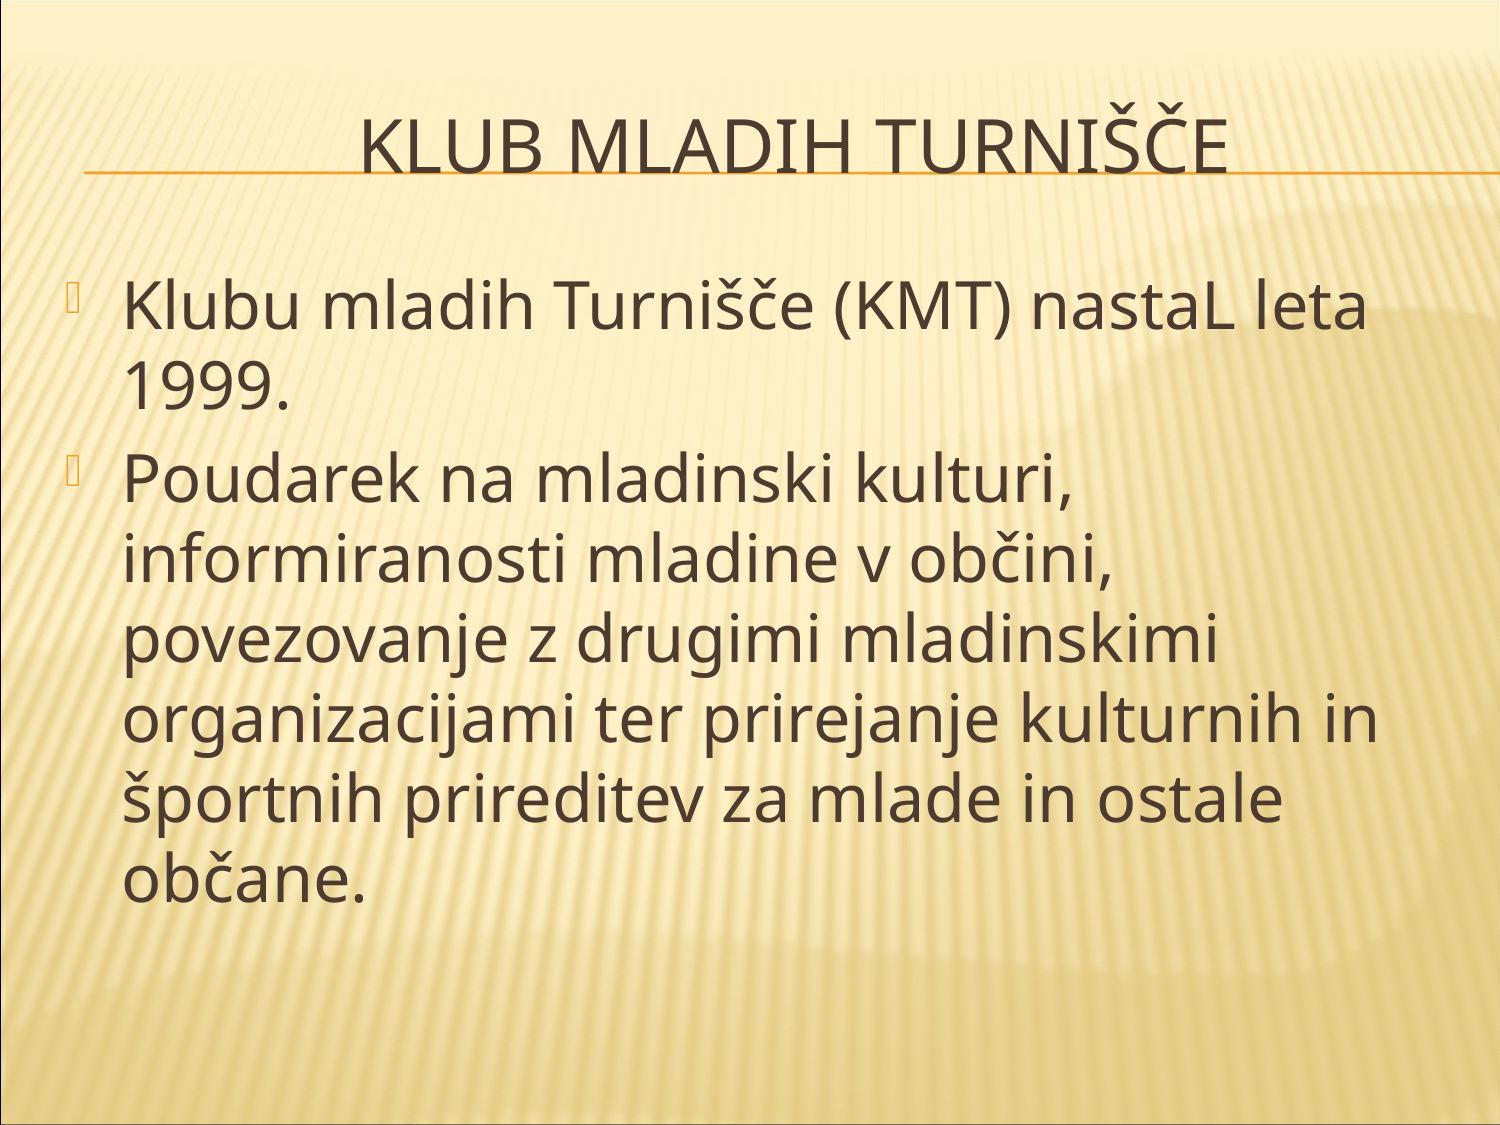

# KLUB MLADIH TURNIŠČE
Klubu mladih Turnišče (KMT) nastaL leta 1999.
Poudarek na mladinski kulturi, informiranosti mladine v občini, povezovanje z drugimi mladinskimi organizacijami ter prirejanje kulturnih in športnih prireditev za mlade in ostale občane.